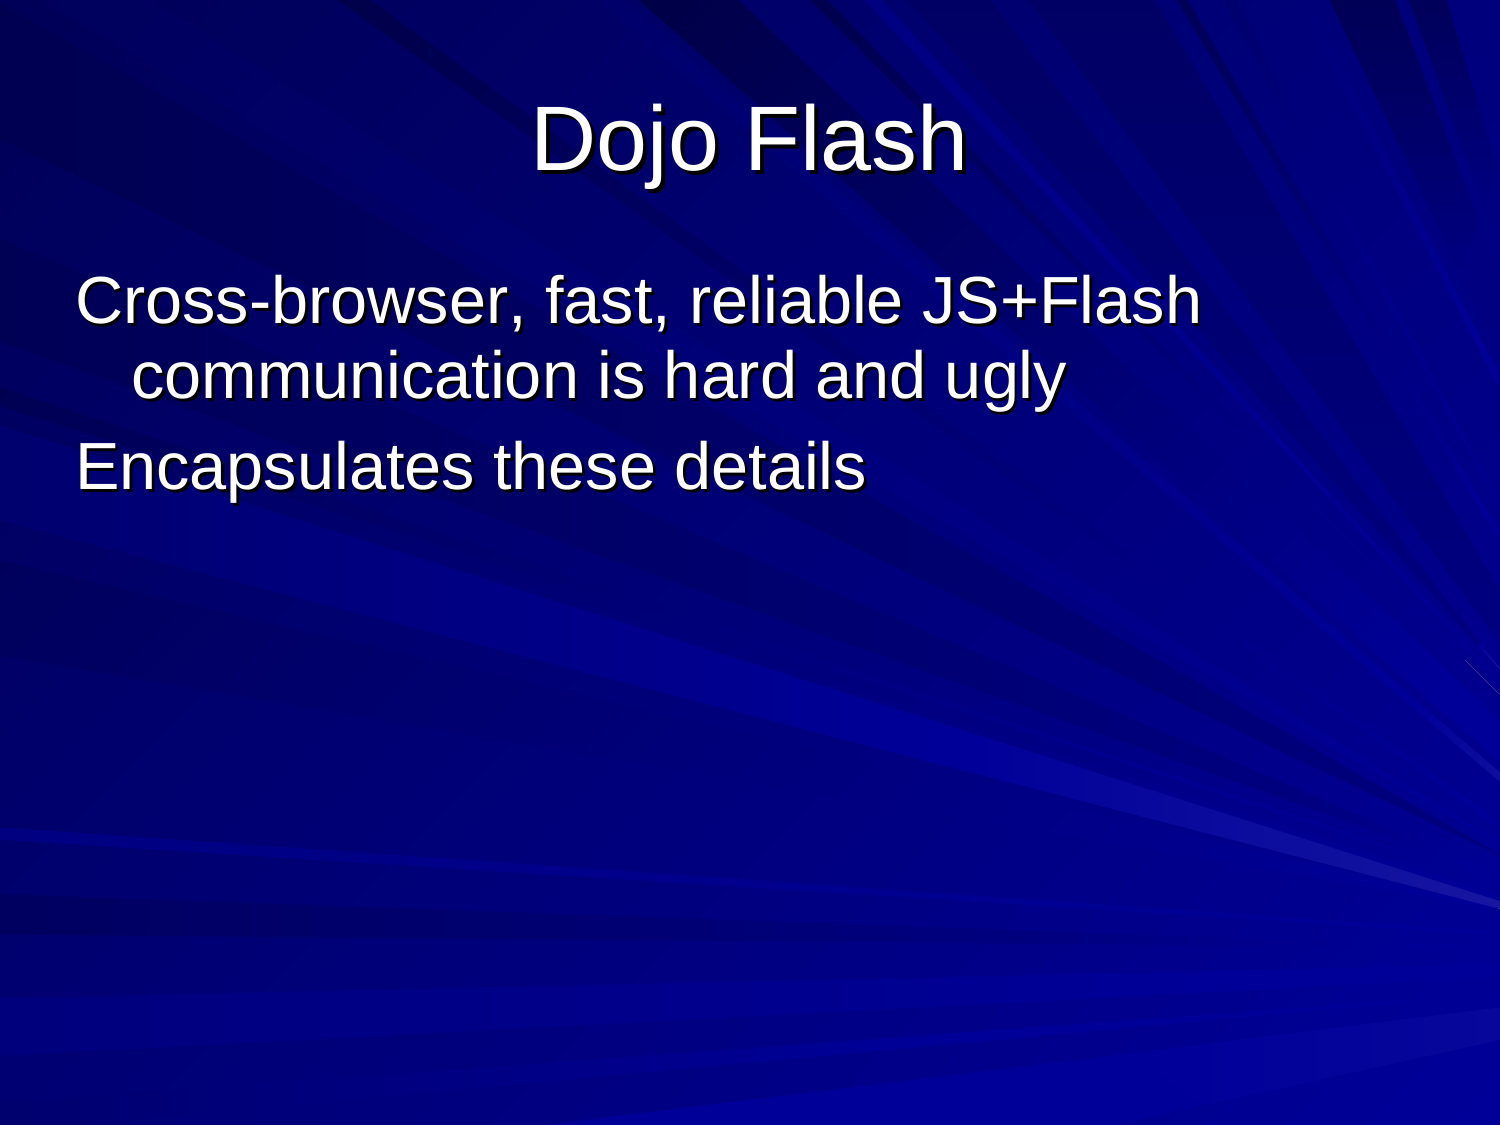

# Dojo Flash
Cross-browser, fast, reliable JS+Flash communication is hard and ugly
Encapsulates these details